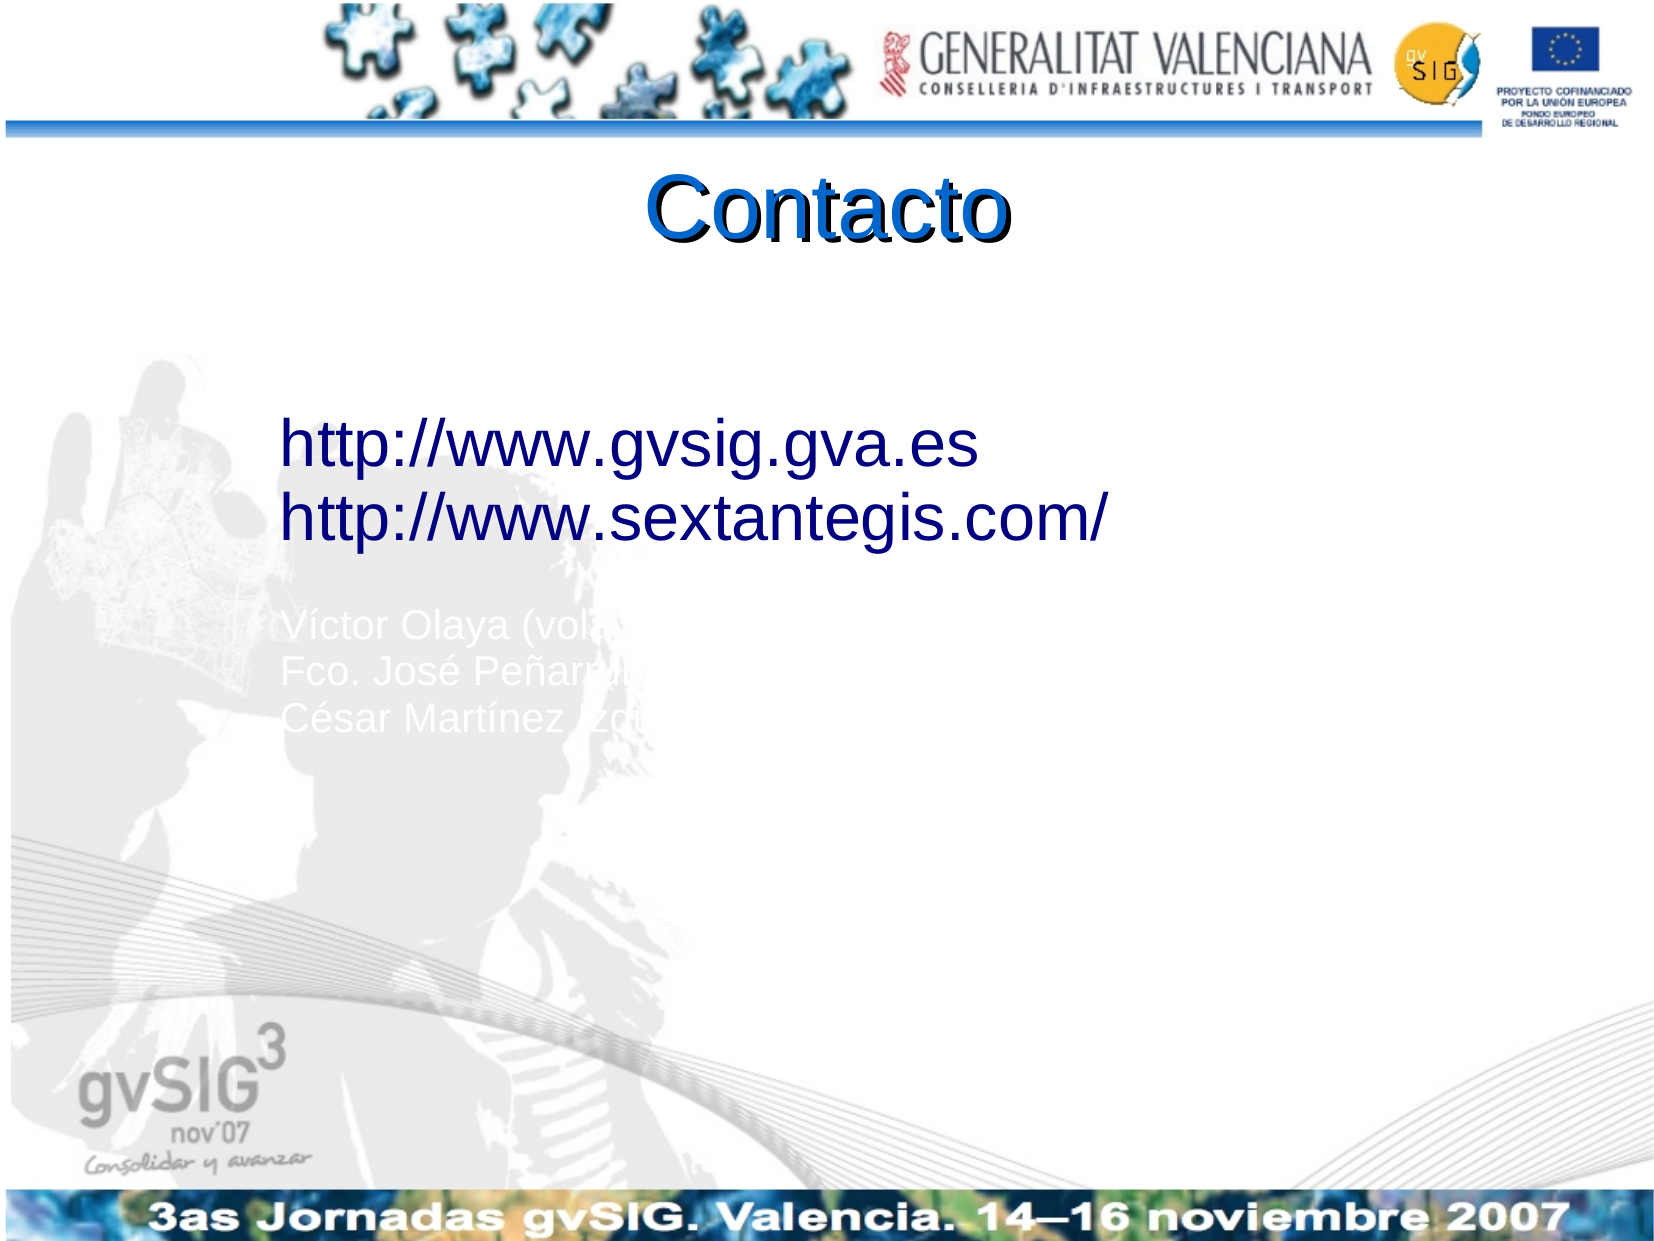

# Contacto
http://www.gvsig.gva.es
http://www.sextantegis.com/
Víctor Olaya (volaya@unex.es)
Fco. José Peñarrubia (fpenarru@gmail.com)
César Martínez Izquierdo (cesar.martinez@iver.es)